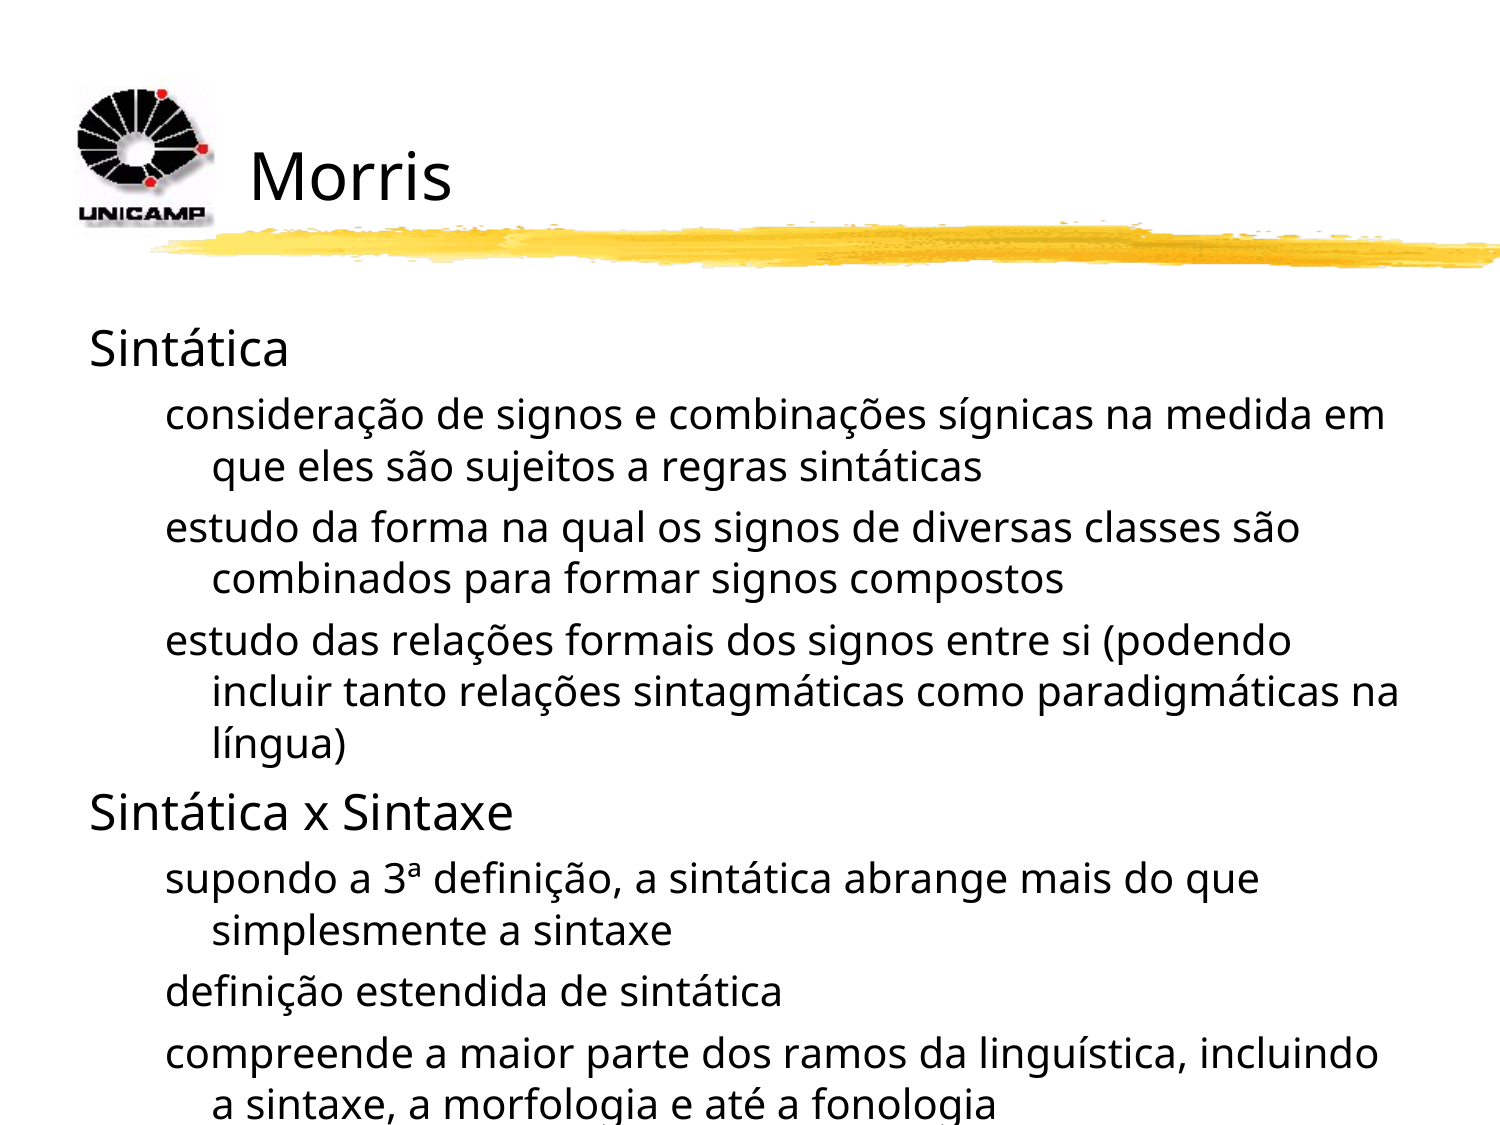

# Morris
Sintática
consideração de signos e combinações sígnicas na medida em que eles são sujeitos a regras sintáticas
estudo da forma na qual os signos de diversas classes são combinados para formar signos compostos
estudo das relações formais dos signos entre si (podendo incluir tanto relações sintagmáticas como paradigmáticas na língua)
Sintática x Sintaxe
supondo a 3ª definição, a sintática abrange mais do que simplesmente a sintaxe
definição estendida de sintática
compreende a maior parte dos ramos da linguística, incluindo a sintaxe, a morfologia e até a fonologia